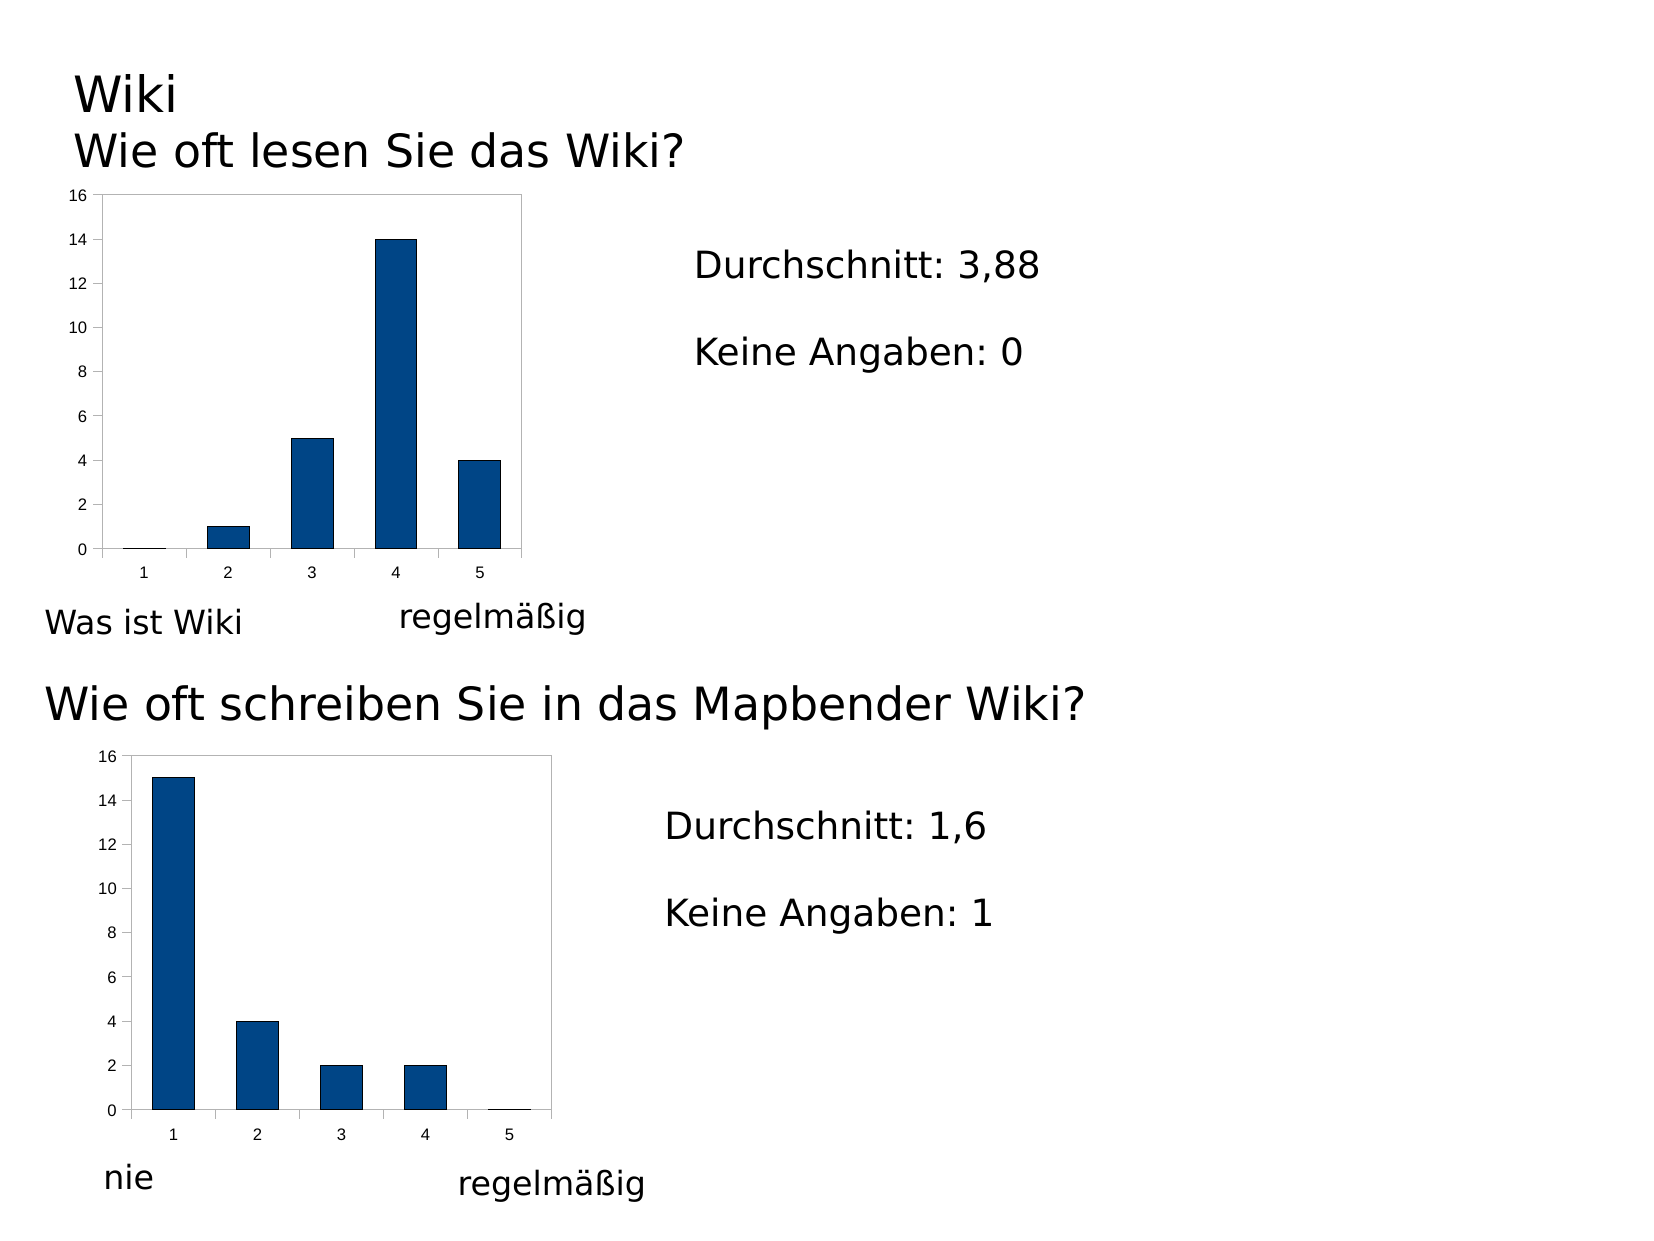

Wiki
Wie oft lesen Sie das Wiki?
### Chart
| Category | Zeile 76 |
|---|---|
| 1 | 0.0 |
| 2 | 1.0 |
| 3 | 5.0 |
| 4 | 14.0 |
| 5 | 4.0 |Durchschnitt: 3,88
Keine Angaben: 0
regelmäßig
Was ist Wiki
Wie oft schreiben Sie in das Mapbender Wiki?
### Chart
| Category | Zeile 79 |
|---|---|
| 1 | 15.0 |
| 2 | 4.0 |
| 3 | 2.0 |
| 4 | 2.0 |
| 5 | 0.0 |Durchschnitt: 1,6
Keine Angaben: 1
nie
regelmäßig